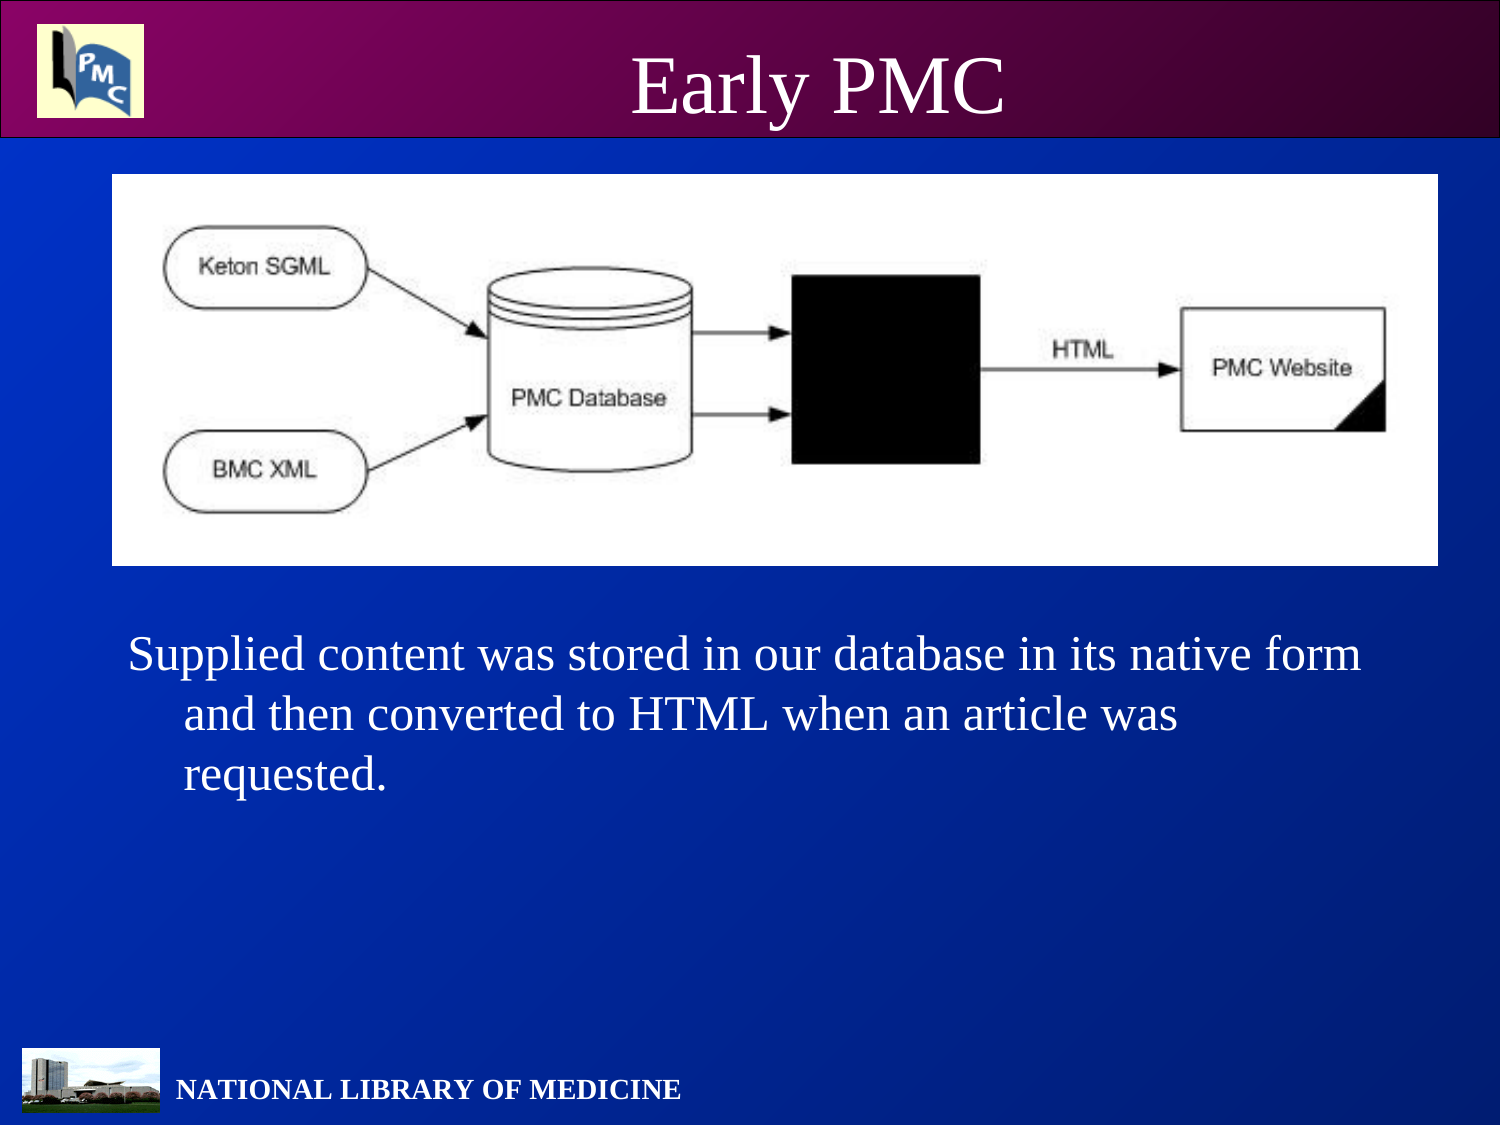

# Early PMC
Supplied content was stored in our database in its native form and then converted to HTML when an article was requested.